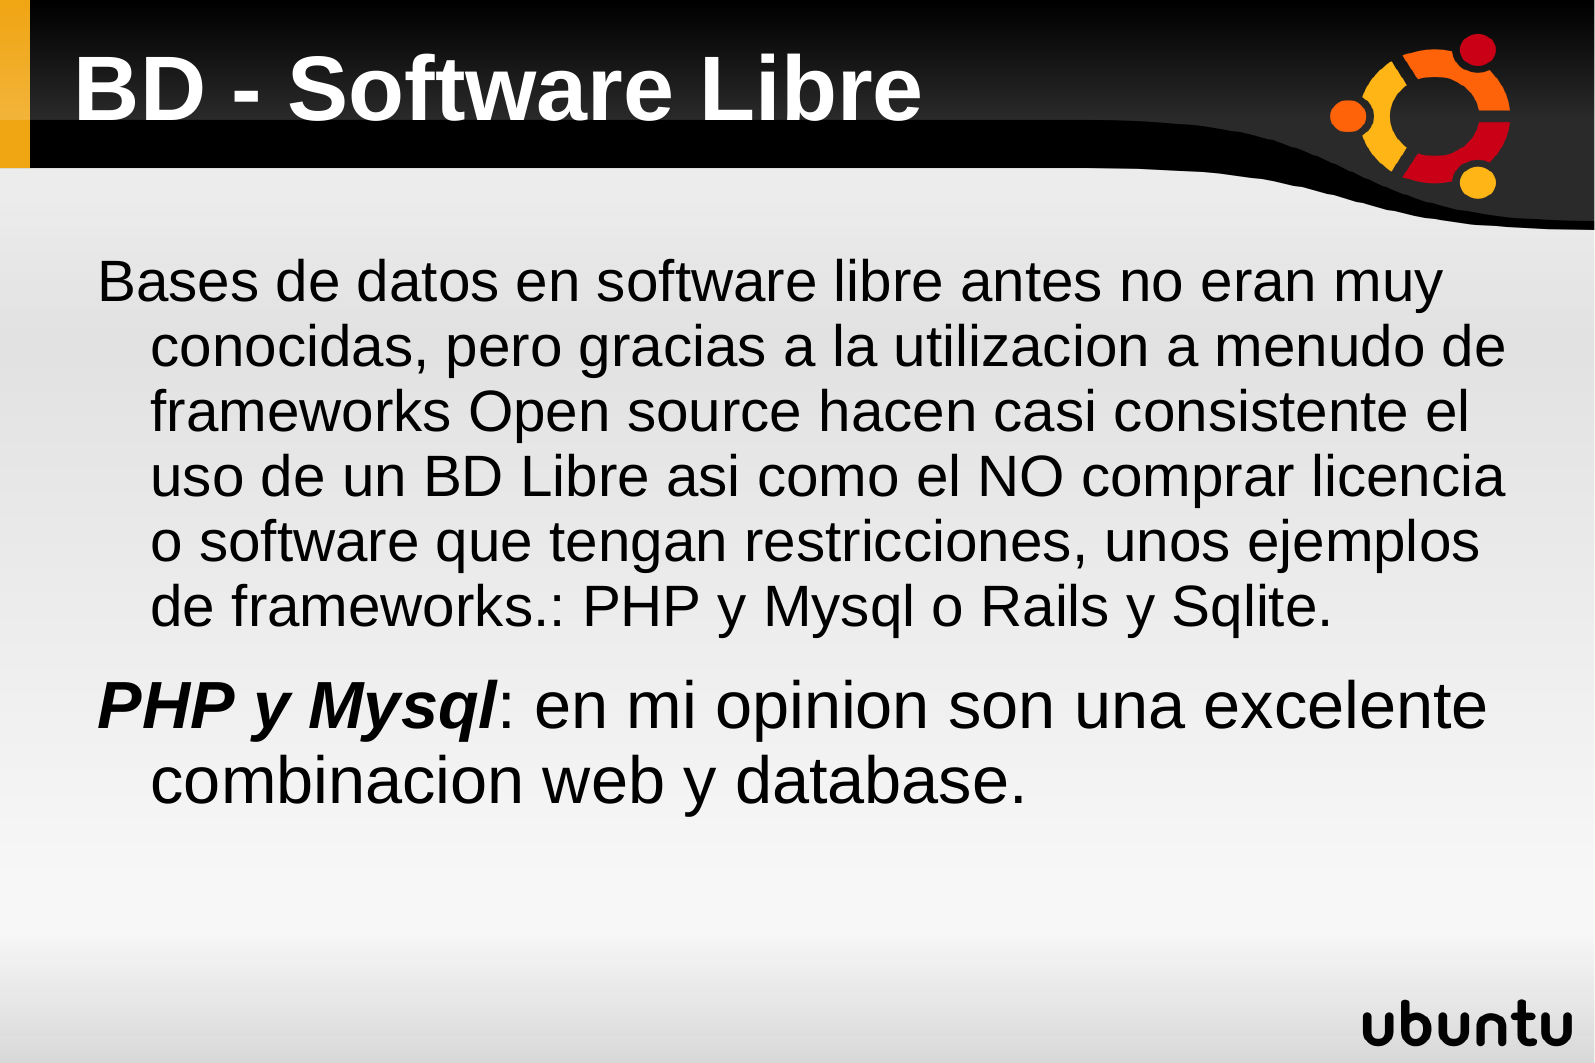

# BD - Software Libre
Bases de datos en software libre antes no eran muy conocidas, pero gracias a la utilizacion a menudo de frameworks Open source hacen casi consistente el uso de un BD Libre asi como el NO comprar licencia o software que tengan restricciones, unos ejemplos de frameworks.: PHP y Mysql o Rails y Sqlite.
PHP y Mysql: en mi opinion son una excelente combinacion web y database.